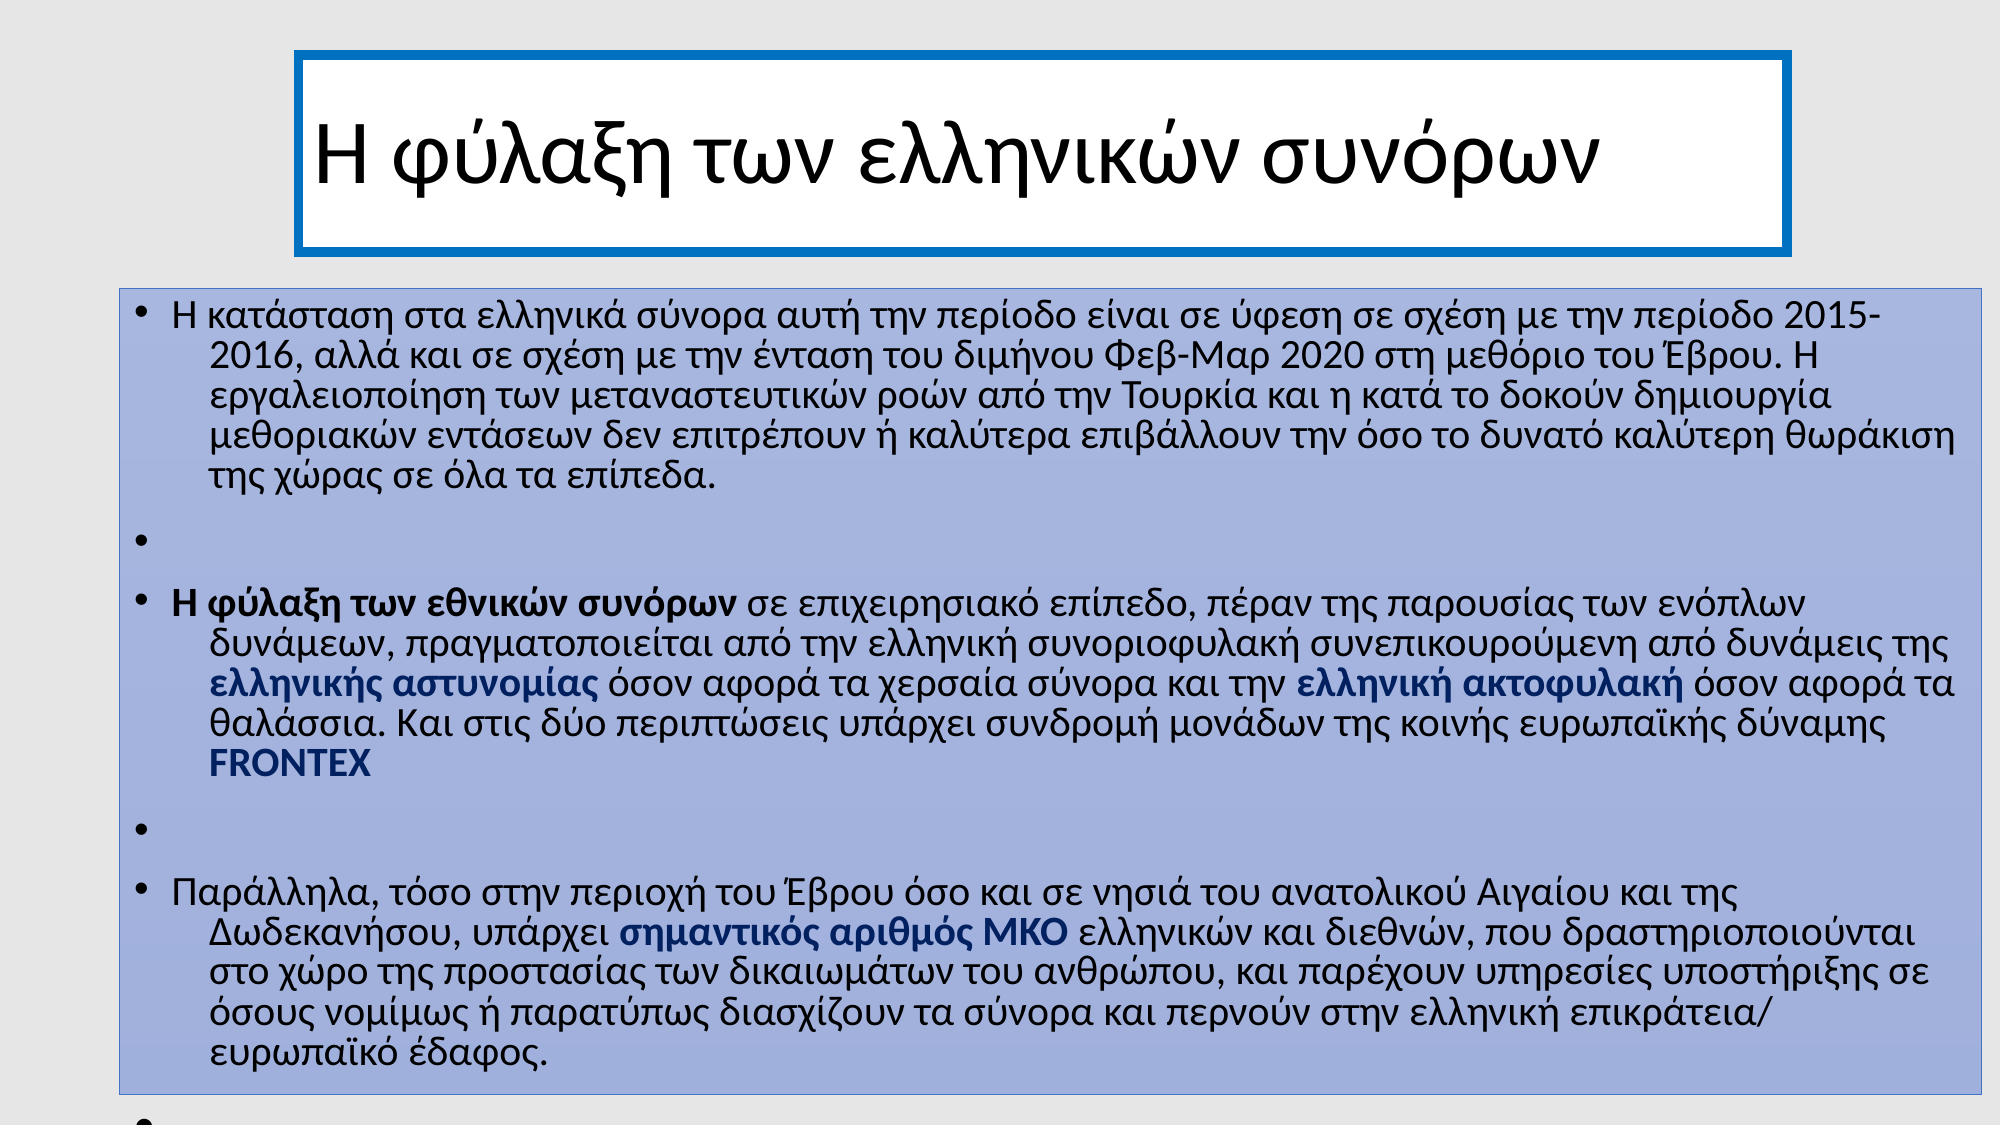

# Η φύλαξη των ελληνικών συνόρων
Η κατάσταση στα ελληνικά σύνορα αυτή την περίοδο είναι σε ύφεση σε σχέση με την περίοδο 2015-2016, αλλά και σε σχέση με την ένταση του διμήνου Φεβ-Μαρ 2020 στη μεθόριο του Έβρου. Η εργαλειοποίηση των μεταναστευτικών ροών από την Τουρκία και η κατά το δοκούν δημιουργία μεθοριακών εντάσεων δεν επιτρέπουν ή καλύτερα επιβάλλουν την όσο το δυνατό καλύτερη θωράκιση της χώρας σε όλα τα επίπεδα.
Η φύλαξη των εθνικών συνόρων σε επιχειρησιακό επίπεδο, πέραν της παρουσίας των ενόπλων δυνάμεων, πραγματοποιείται από την ελληνική συνοριοφυλακή συνεπικουρούμενη από δυνάμεις της ελληνικής αστυνομίας όσον αφορά τα χερσαία σύνορα και την ελληνική ακτοφυλακή όσον αφορά τα θαλάσσια. Και στις δύο περιπτώσεις υπάρχει συνδρομή μονάδων της κοινής ευρωπαϊκής δύναμης FRONTEX
Παράλληλα, τόσο στην περιοχή του Έβρου όσο και σε νησιά του ανατολικού Αιγαίου και της Δωδεκανήσου, υπάρχει σημαντικός αριθμός ΜΚΟ ελληνικών και διεθνών, που δραστηριοποιούνται στο χώρο της προστασίας των δικαιωμάτων του ανθρώπου, και παρέχουν υπηρεσίες υποστήριξης σε όσους νομίμως ή παρατύπως διασχίζουν τα σύνορα και περνούν στην ελληνική επικράτεια/ ευρωπαϊκό έδαφος.